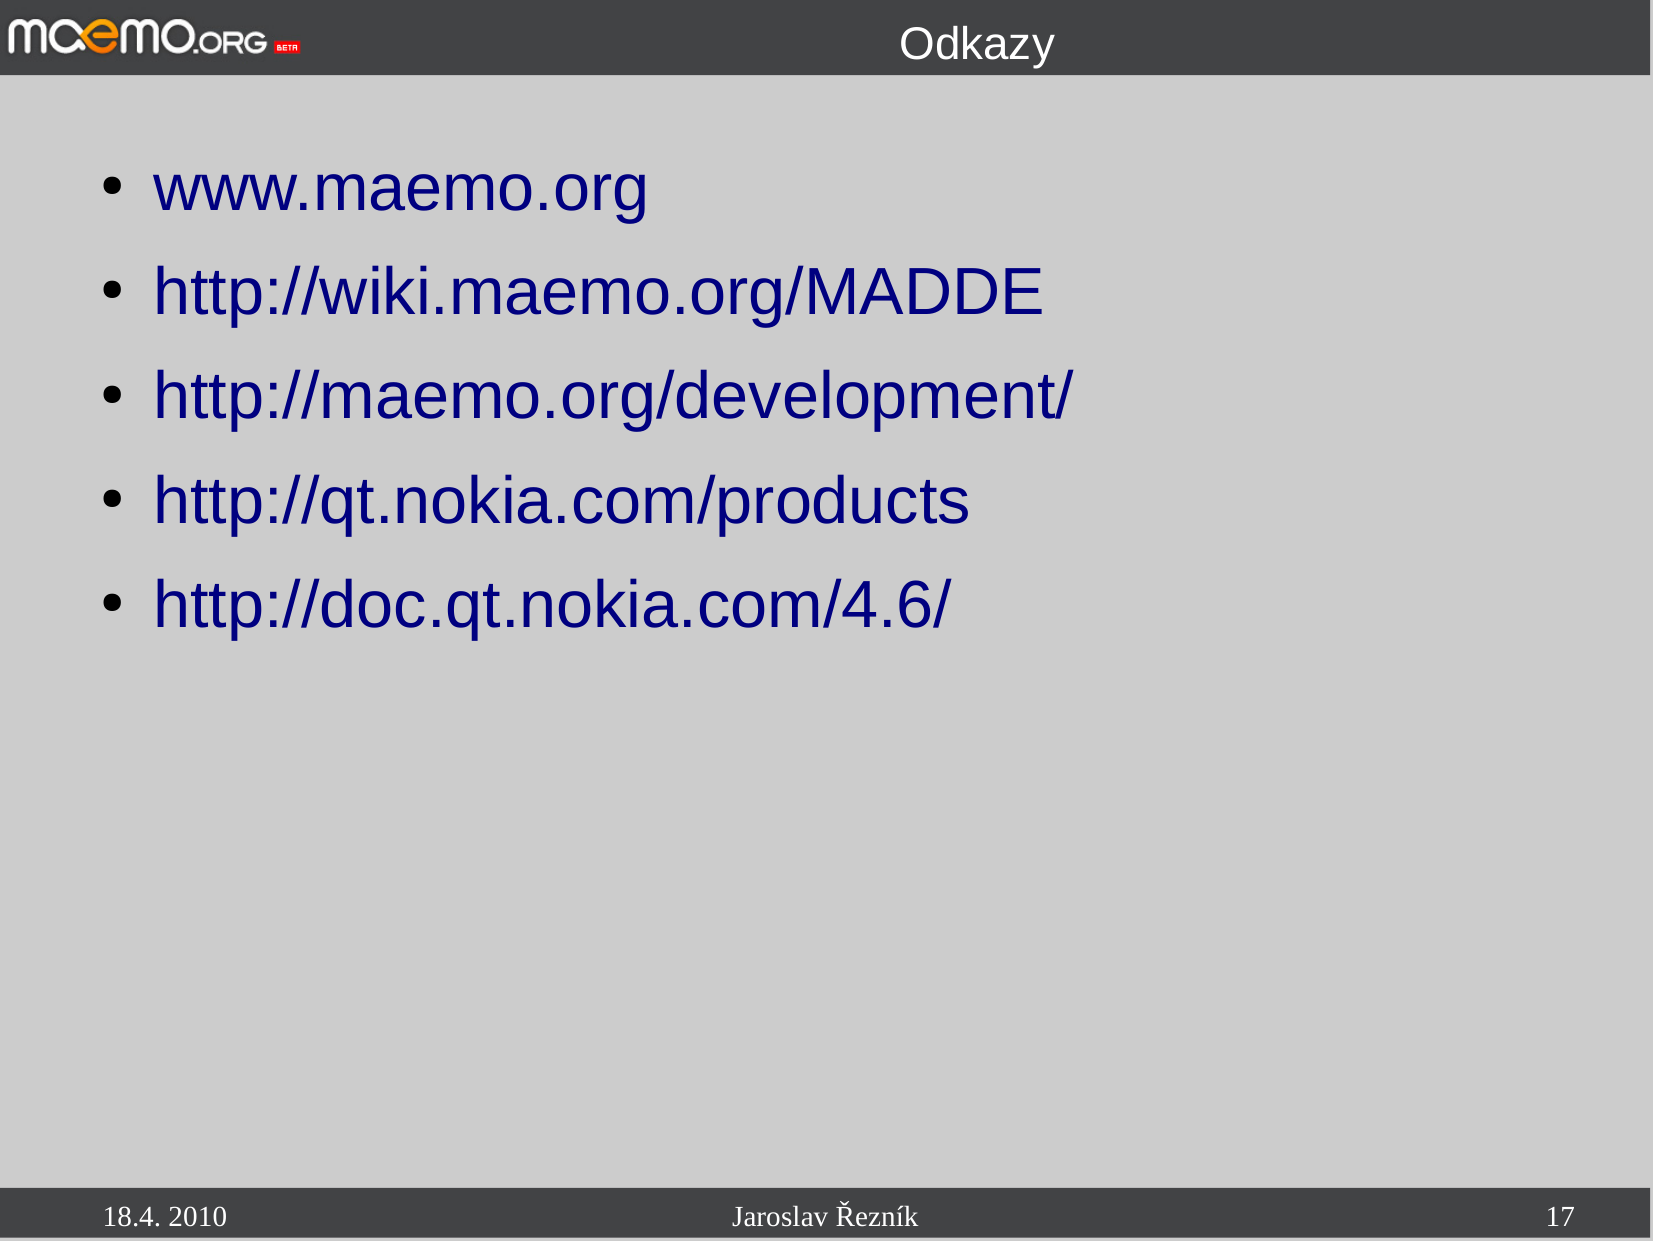

# Odkazy
www.maemo.org
http://wiki.maemo.org/MADDE
http://maemo.org/development/
http://qt.nokia.com/products
http://doc.qt.nokia.com/4.6/
18.4. 2010
Jaroslav Řezník
17